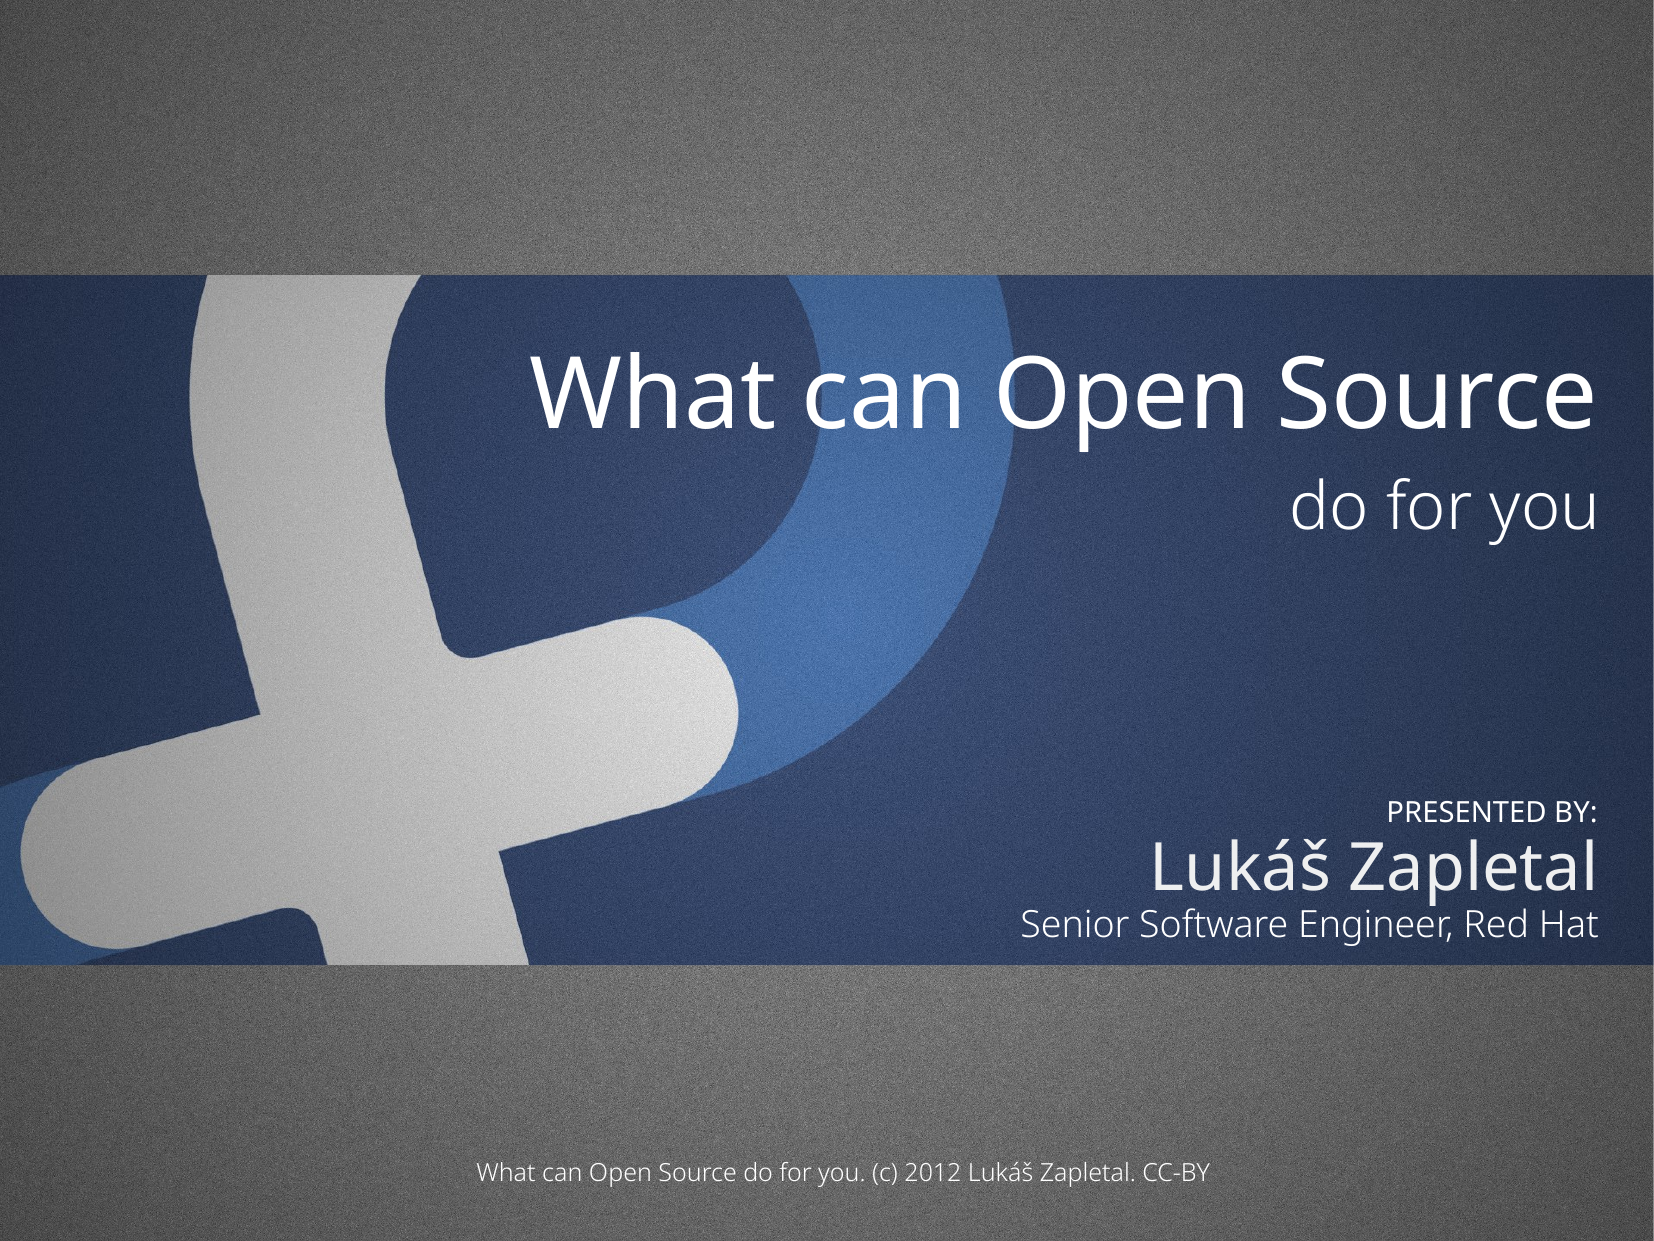

# What can Open Source
do for you
PRESENTED BY:
Lukáš Zapletal
Senior Software Engineer, Red Hat
What can Open Source do for you. (c) 2012 Lukáš Zapletal. CC-BY